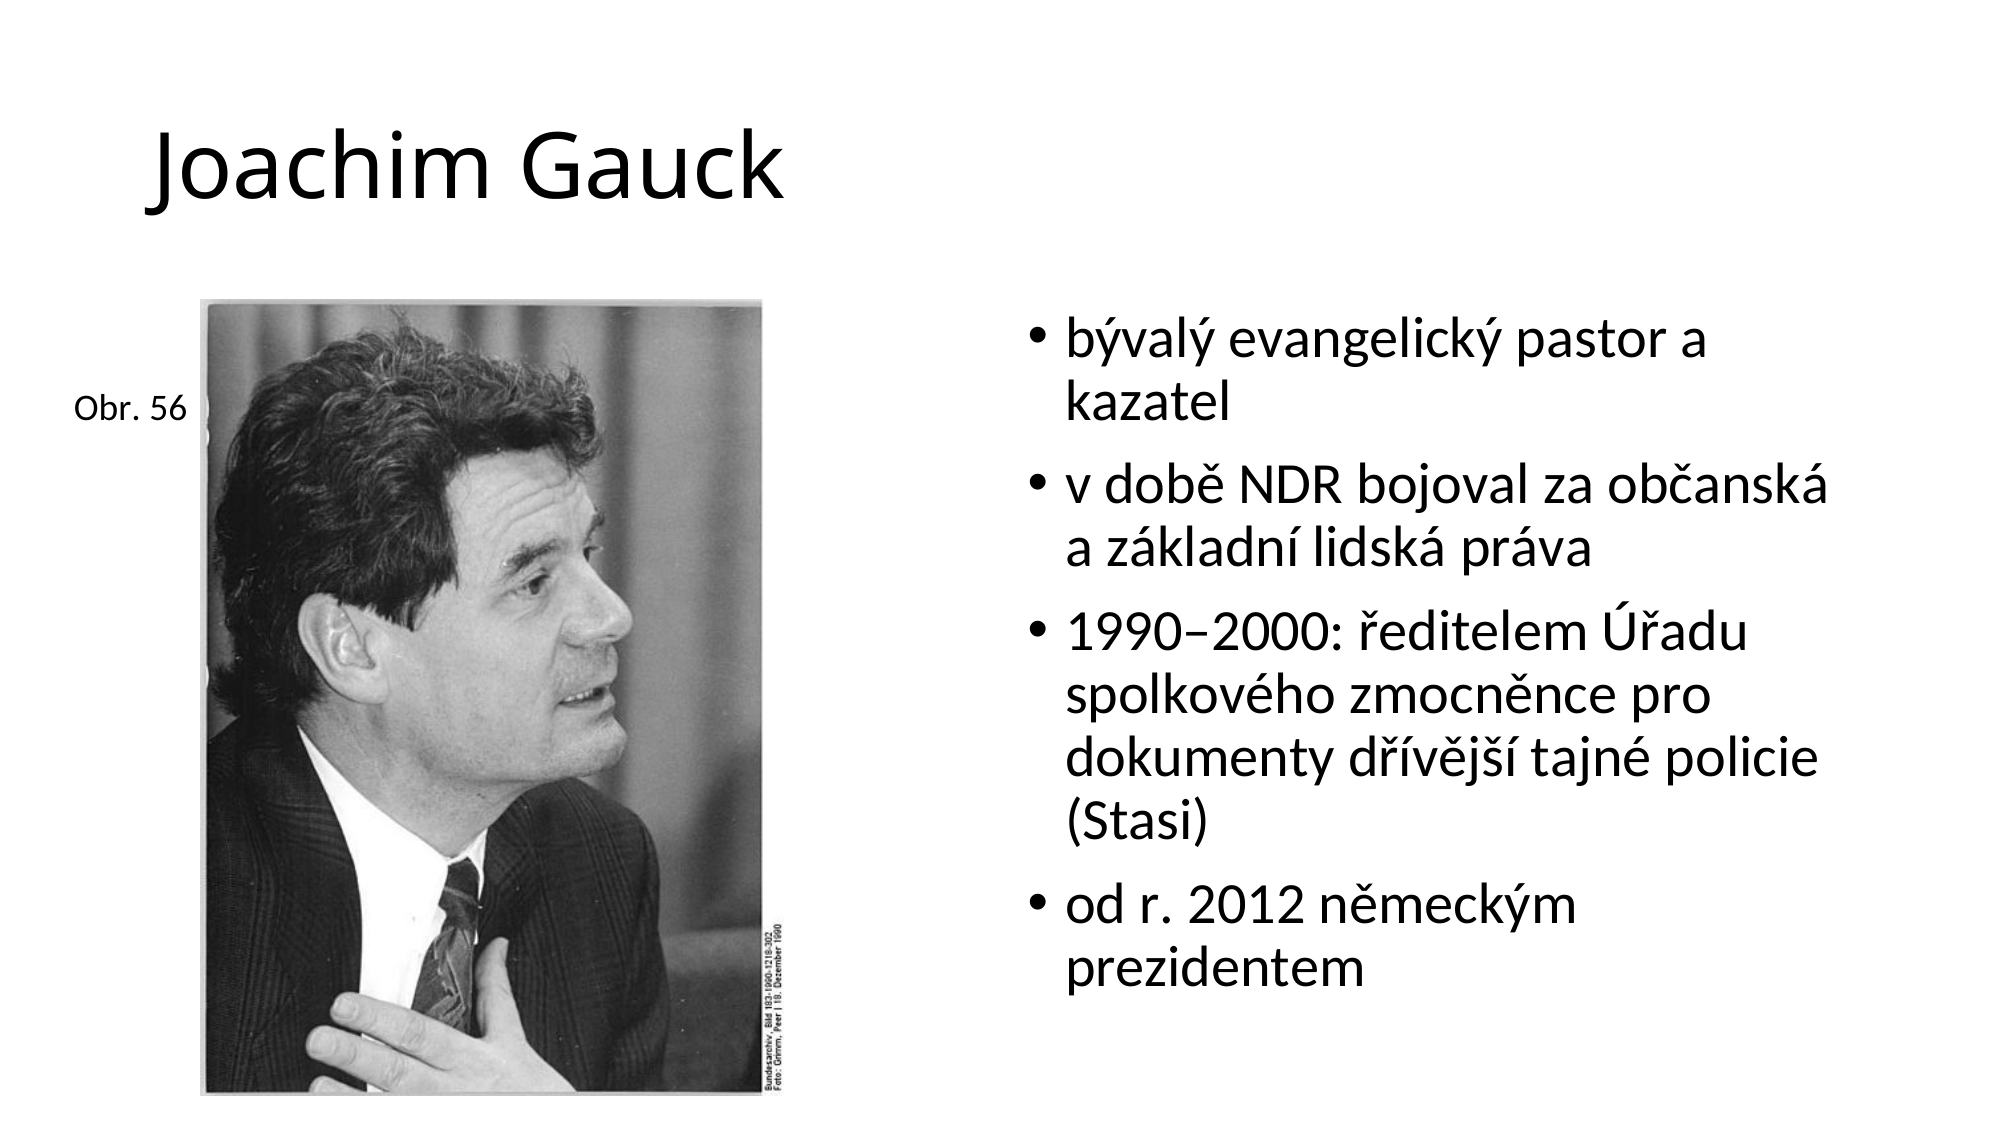

# Joachim Gauck
bývalý evangelický pastor a kazatel
v době NDR bojoval za občanská a základní lidská práva
1990–2000: ředitelem Úřadu spolkového zmocněnce pro dokumenty dřívější tajné policie (Stasi)
od r. 2012 německým prezidentem
Obr. 56